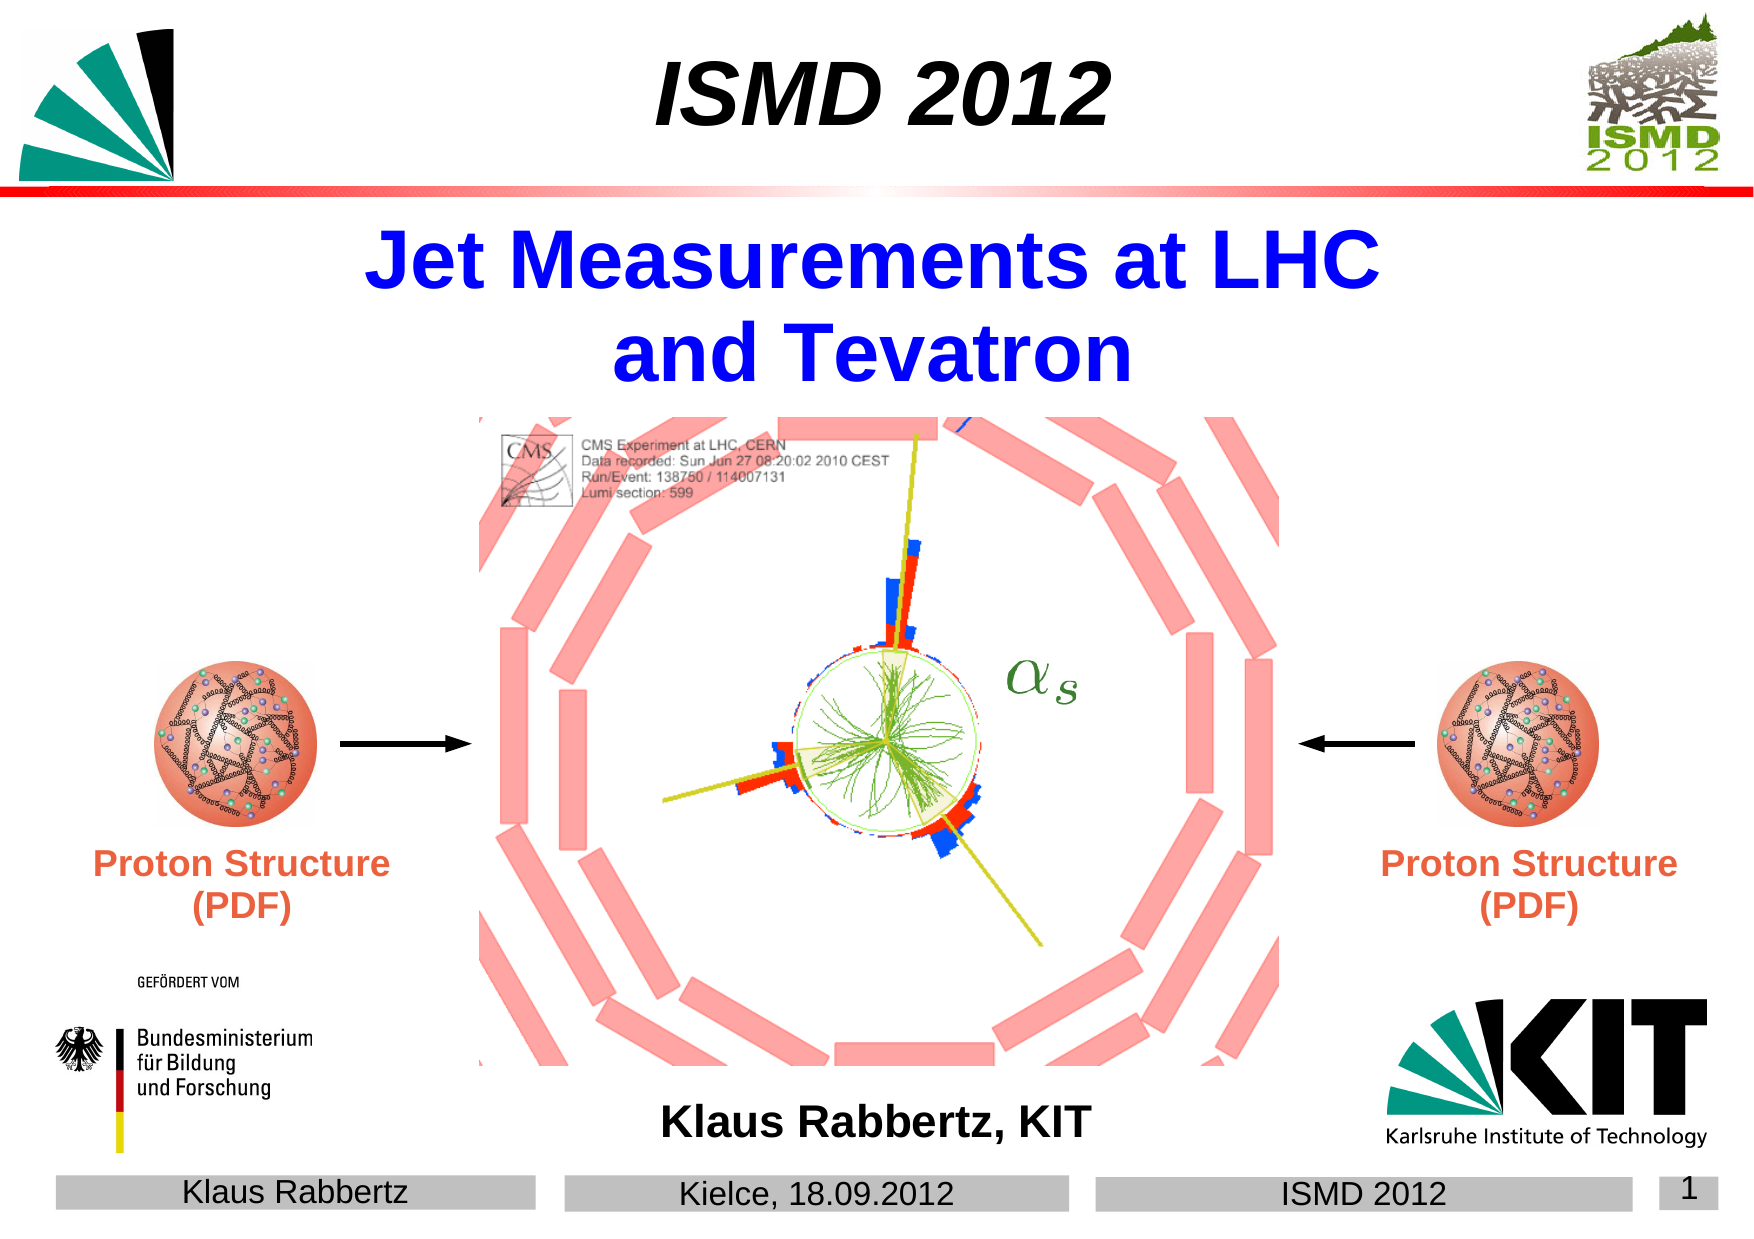

# ISMD 2012
Jet Measurements at LHC and Tevatron
Proton Structure
(PDF)
Proton Structure
(PDF)
Klaus Rabbertz, KIT